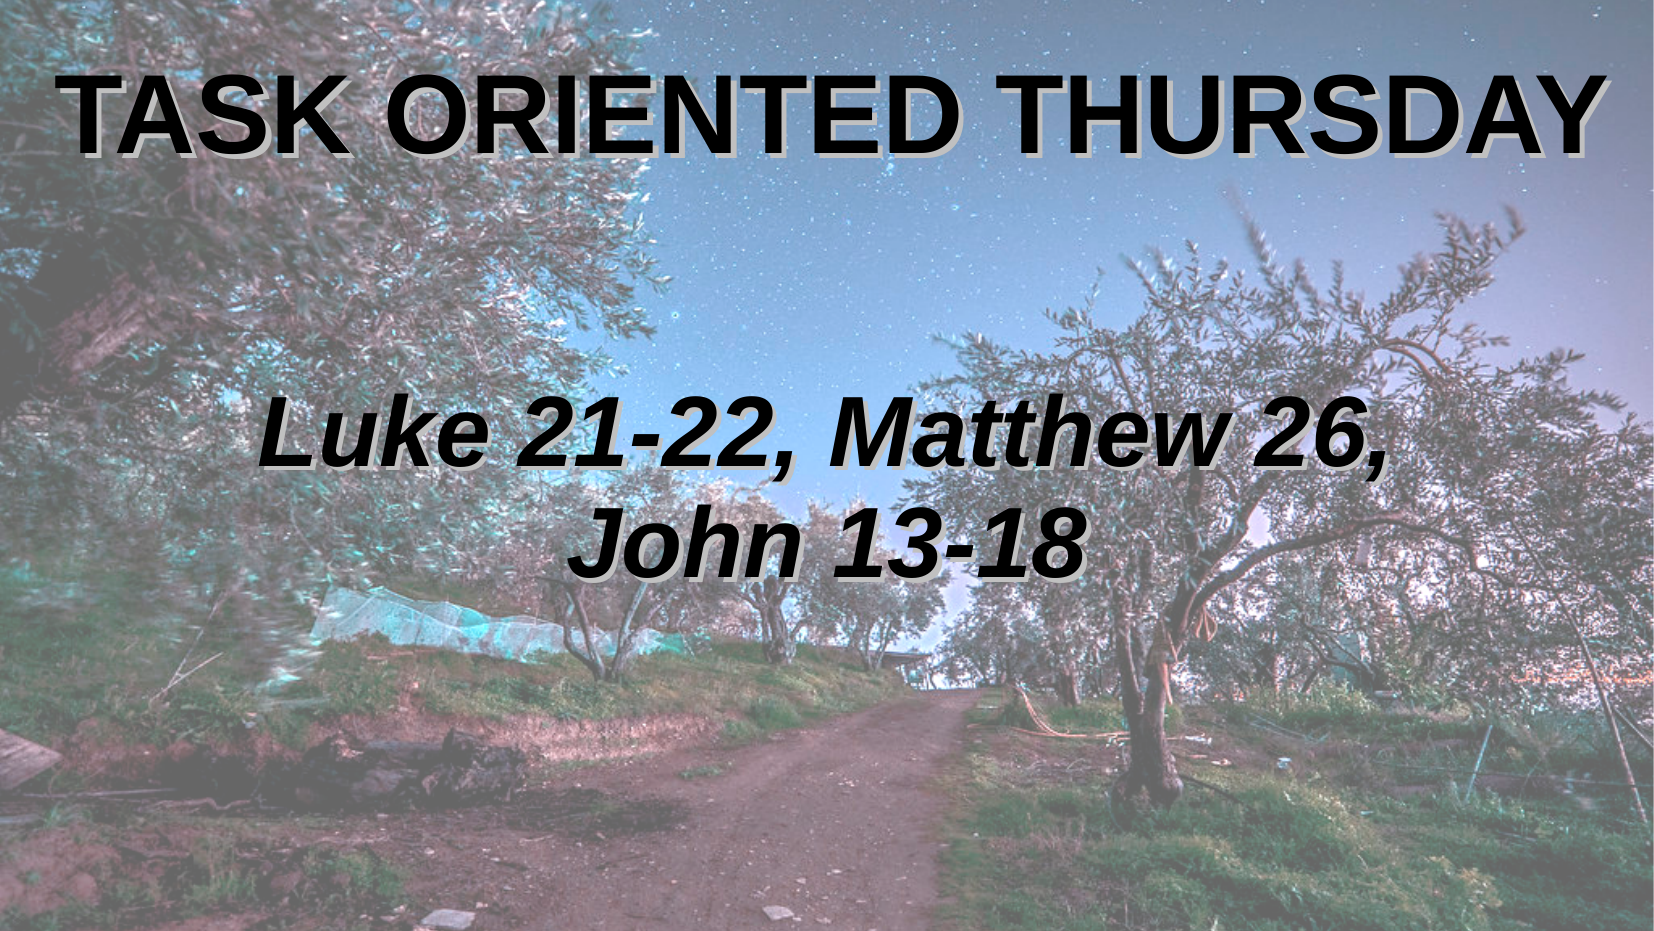

# TASK ORIENTED THURSDAY
Luke 21-22, Matthew 26,
John 13-18